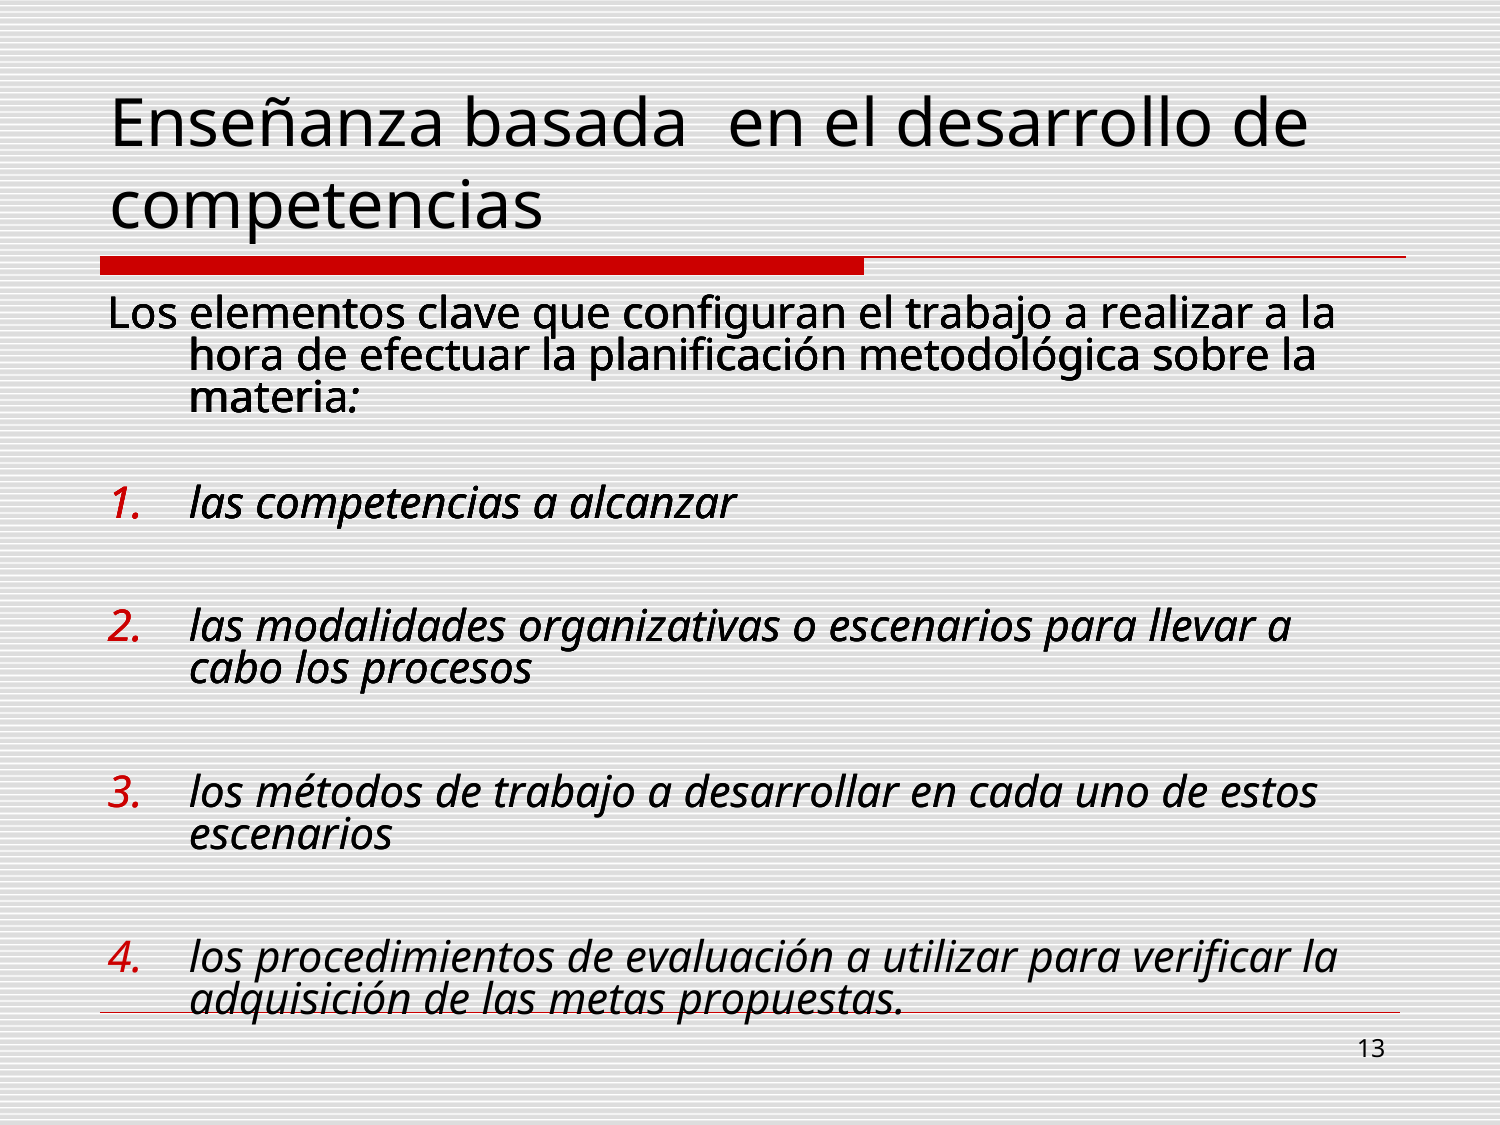

# Enseñanza basada en el desarrollo de competencias
Los elementos clave que configuran el trabajo a realizar a la hora de efectuar la planificación metodológica sobre la materia:
las competencias a alcanzar
Los elementos clave que configuran el trabajo a realizar a la hora de efectuar la planificación metodológica sobre la materia:
las competencias a alcanzar
las modalidades organizativas o escenarios para llevar a cabo los procesos
Los elementos clave que configuran el trabajo a realizar a la hora de efectuar la planificación metodológica sobre la materia:
las competencias a alcanzar
las modalidades organizativas o escenarios para llevar a cabo los procesos
los métodos de trabajo a desarrollar en cada uno de estos escenarios
Los elementos clave que configuran el trabajo a realizar a la hora de efectuar la planificación metodológica sobre la materia:
las competencias a alcanzar
las modalidades organizativas o escenarios para llevar a cabo los procesos
los métodos de trabajo a desarrollar en cada uno de estos escenarios
los procedimientos de evaluación a utilizar para verificar la adquisición de las metas propuestas.